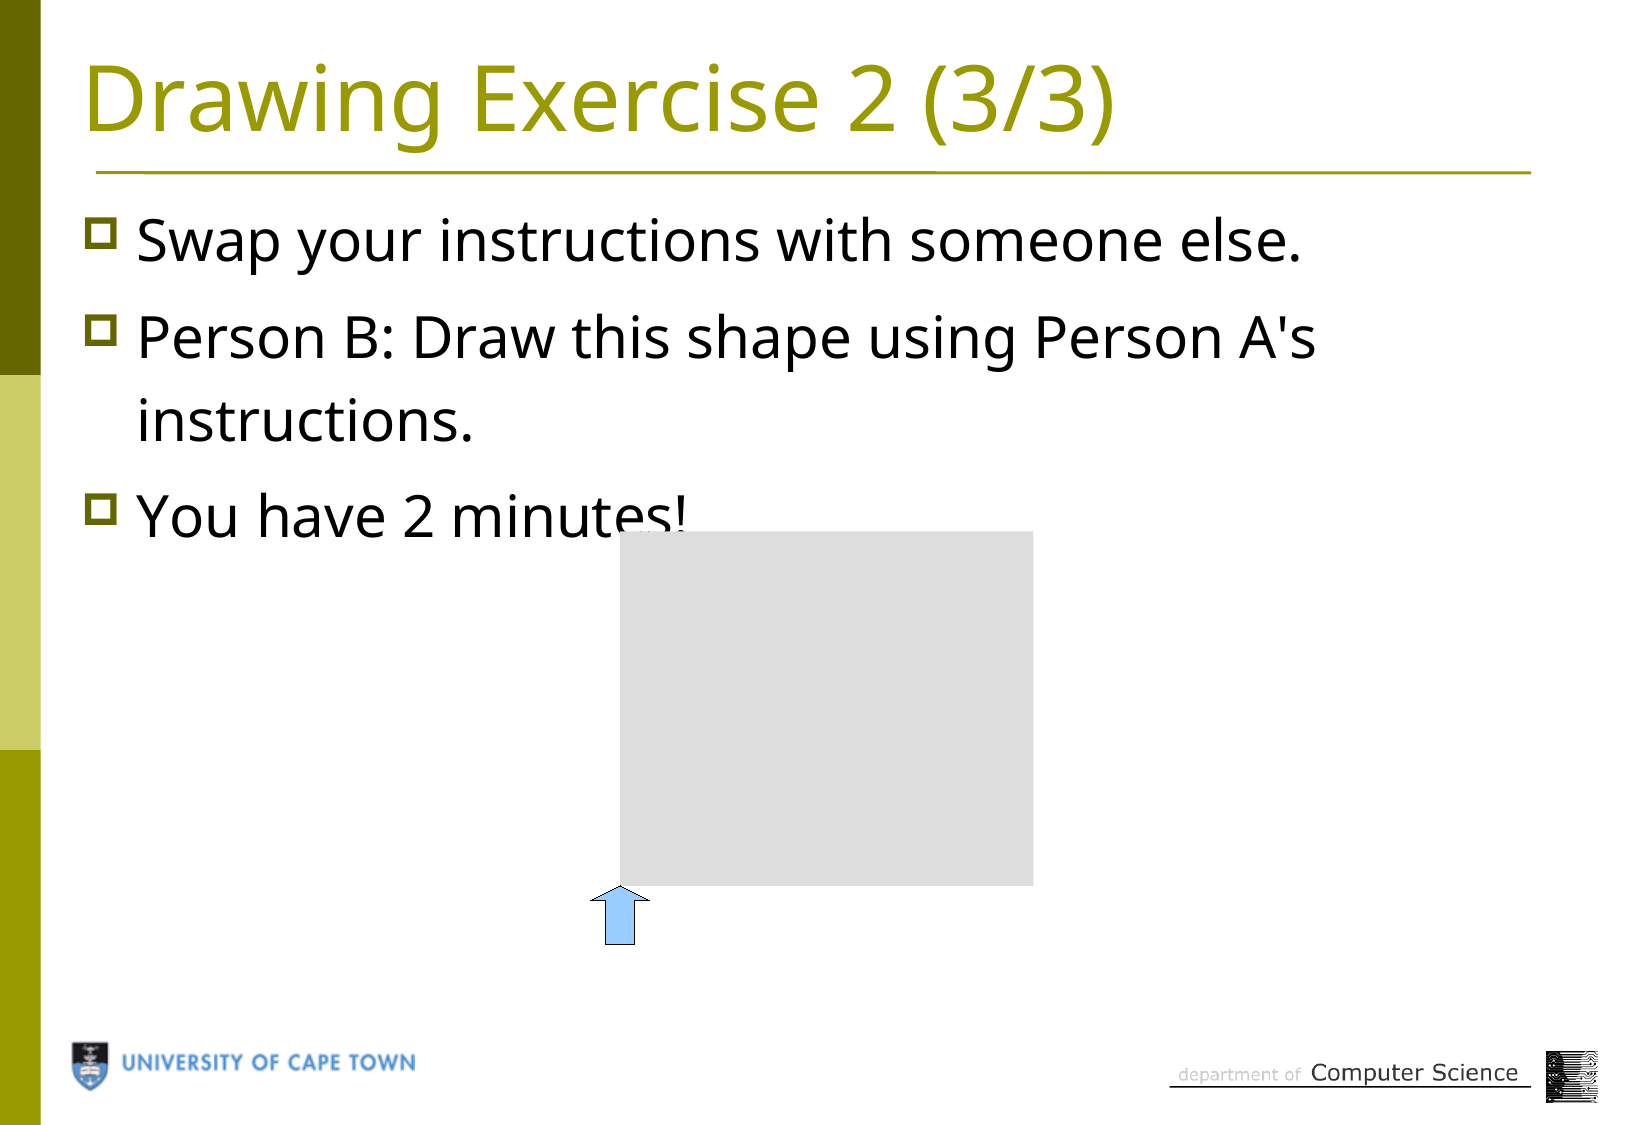

# Drawing Exercise 2 (3/3)
Swap your instructions with someone else.
Person B: Draw this shape using Person A's instructions.
You have 2 minutes!